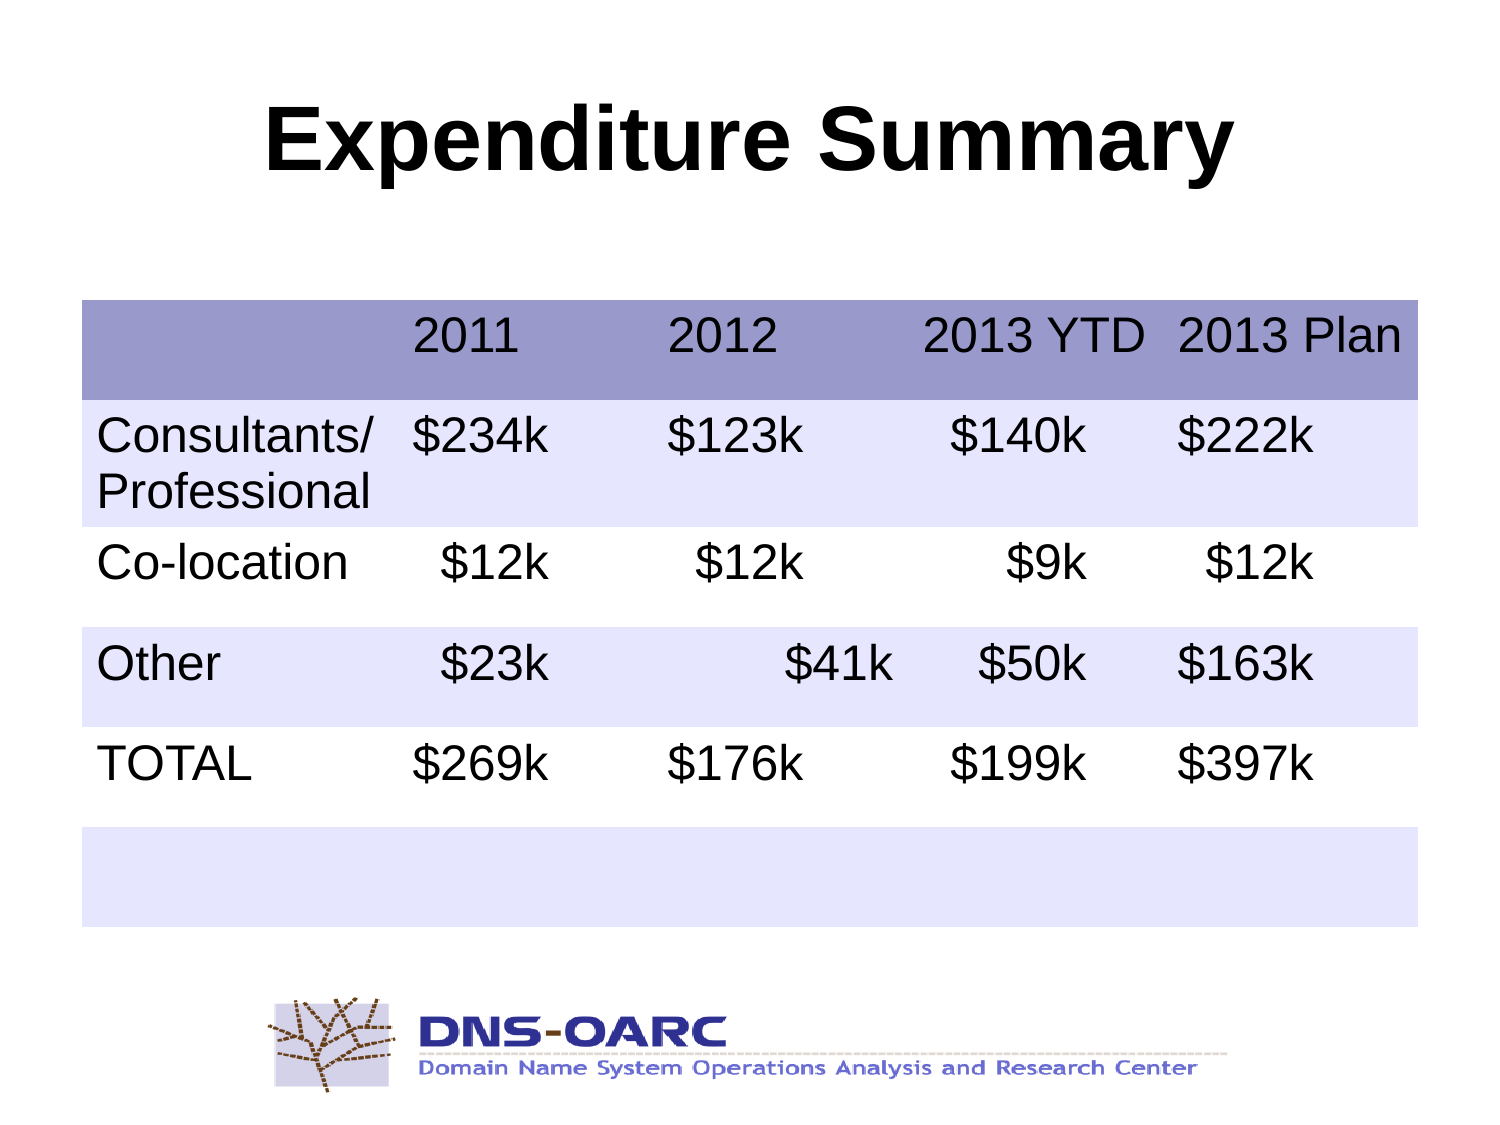

# Expenditure Summary
| | 2011 | 2012 | 2013 YTD | 2013 Plan |
| --- | --- | --- | --- | --- |
| Consultants/ Professional | $234k | $123k | $140k | $222k |
| Co-location | $12k | $12k | $9k | $12k |
| Other | $23k | $41k | $50k | $163k |
| TOTAL | $269k | $176k | $199k | $397k |
| | | | | |